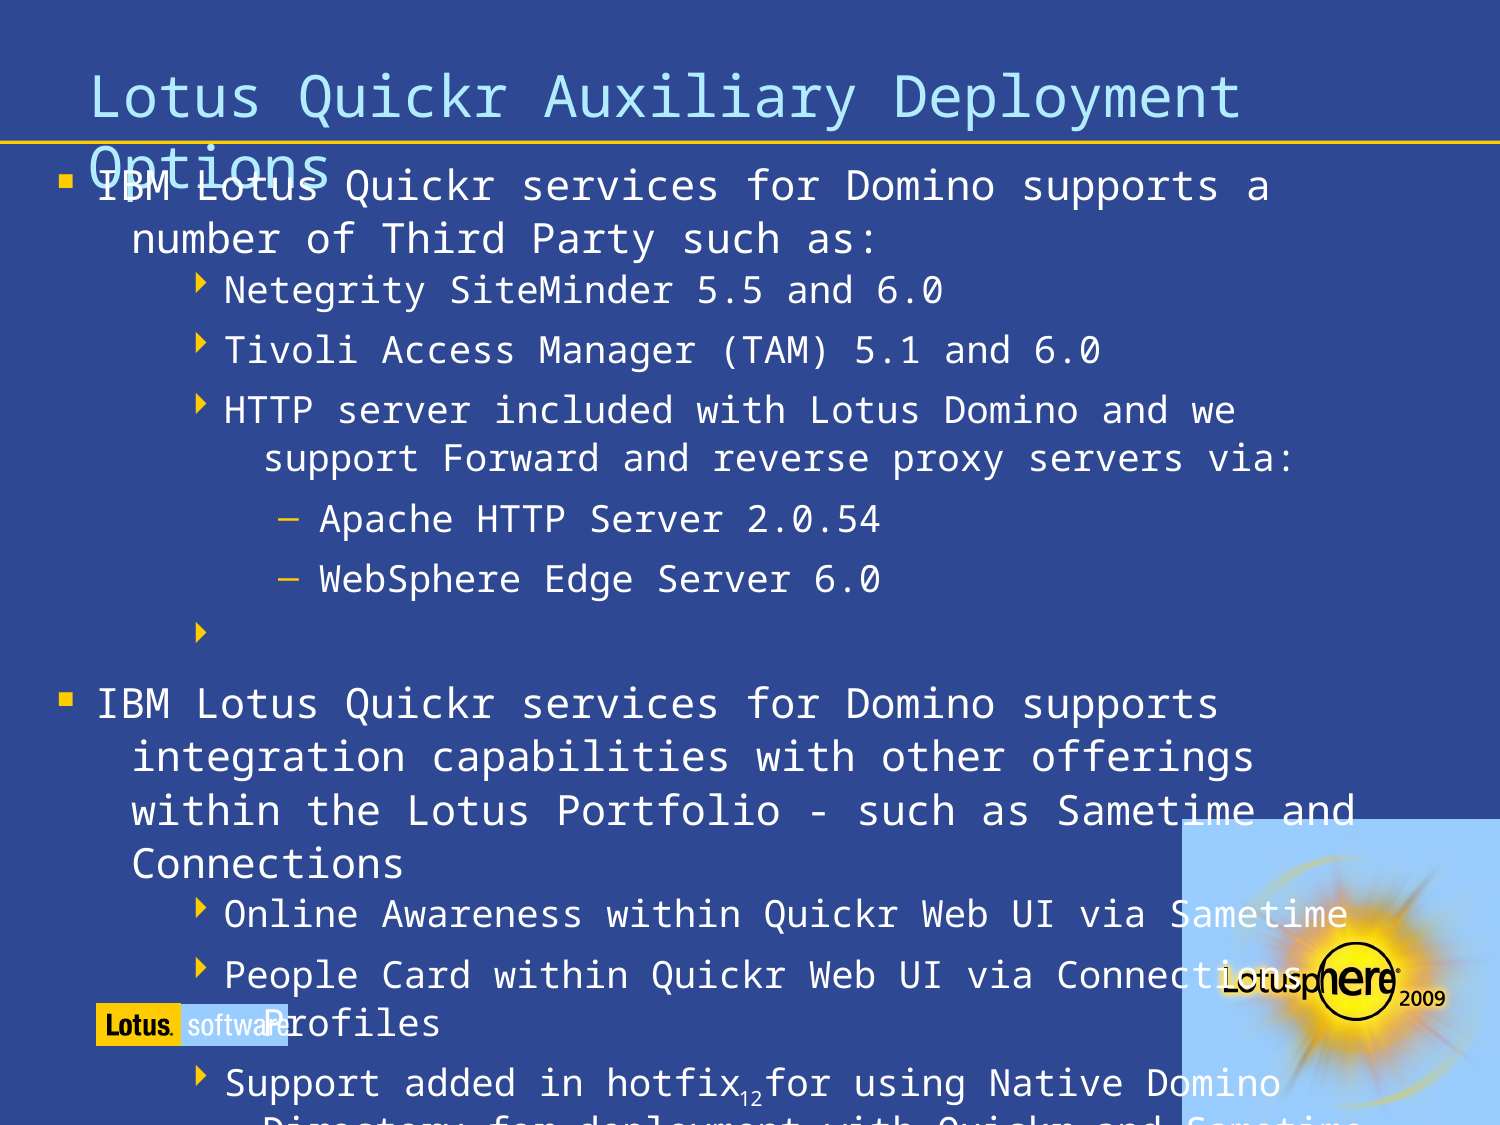

# Lotus Quickr Auxiliary Deployment Options
IBM Lotus Quickr services for Domino supports a number of Third Party such as:
Netegrity SiteMinder 5.5 and 6.0
Tivoli Access Manager (TAM) 5.1 and 6.0
HTTP server included with Lotus Domino and we support Forward and reverse proxy servers via:
Apache HTTP Server 2.0.54
WebSphere Edge Server 6.0
IBM Lotus Quickr services for Domino supports integration capabilities with other offerings within the Lotus Portfolio - such as Sametime and Connections
Online Awareness within Quickr Web UI via Sametime
People Card within Quickr Web UI via Connections Profiles
Support added in hotfix for using Native Domino Directory for deployment with Quickr and Sametime
12